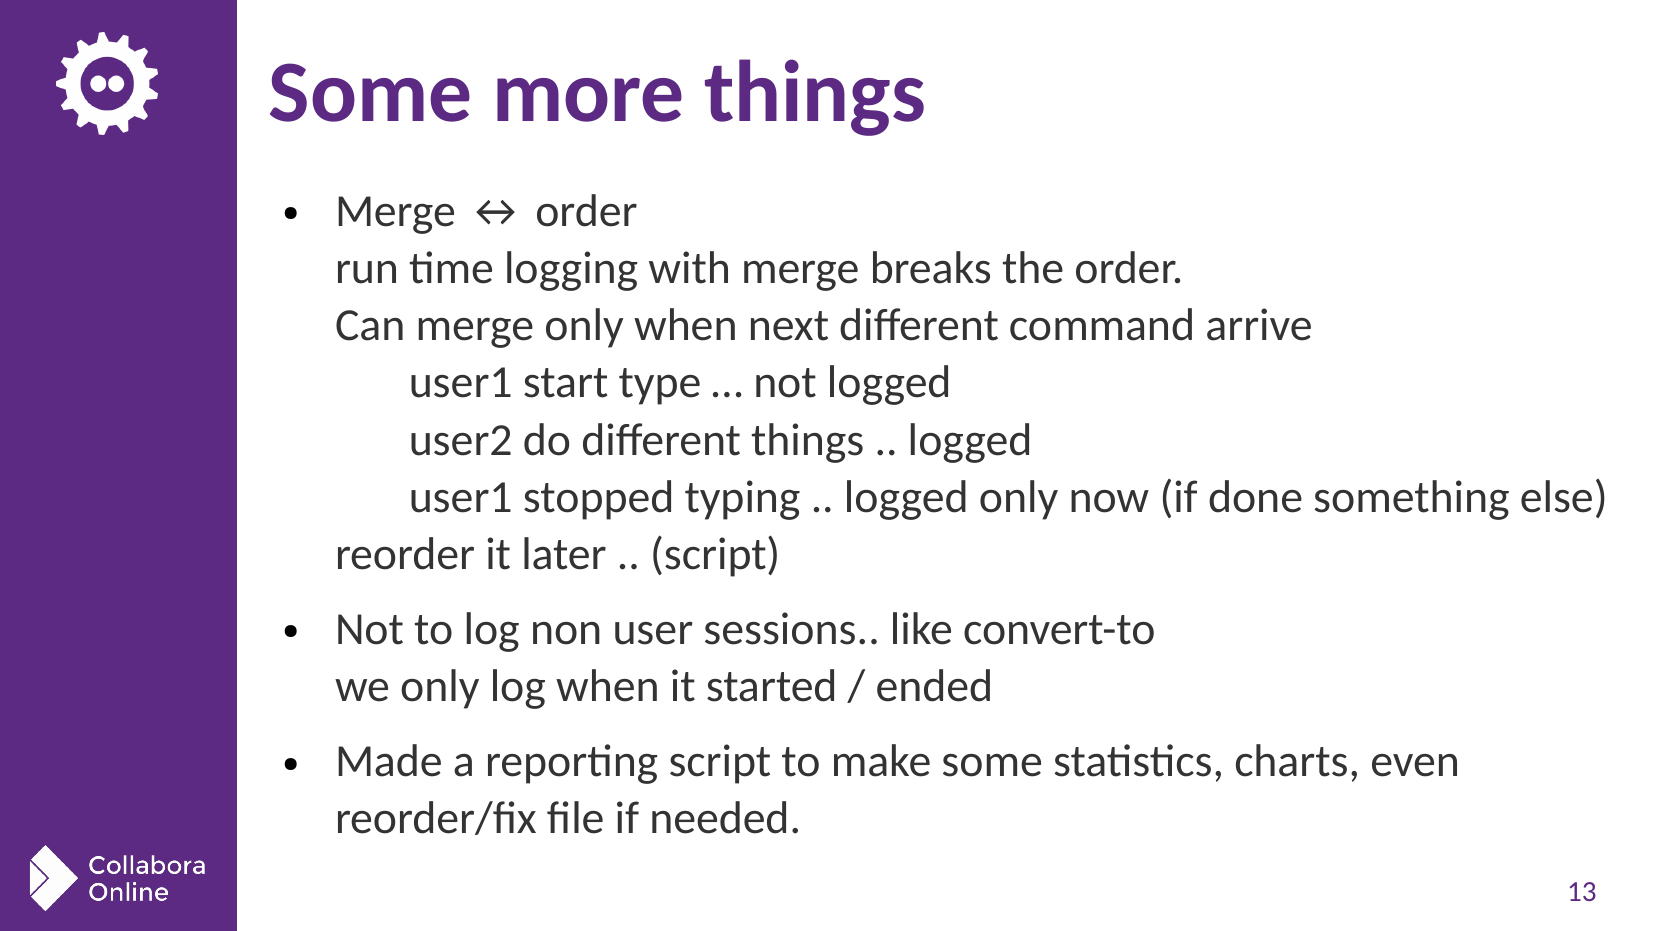

# Some more things
Merge ↔ order
run time logging with merge breaks the order.
Can merge only when next different command arrive
	user1 start type … not logged
	user2 do different things .. logged
	user1 stopped typing .. logged only now (if done something else)
reorder it later .. (script)
Not to log non user sessions.. like convert-to
we only log when it started / ended
Made a reporting script to make some statistics, charts, even reorder/fix file if needed.
13